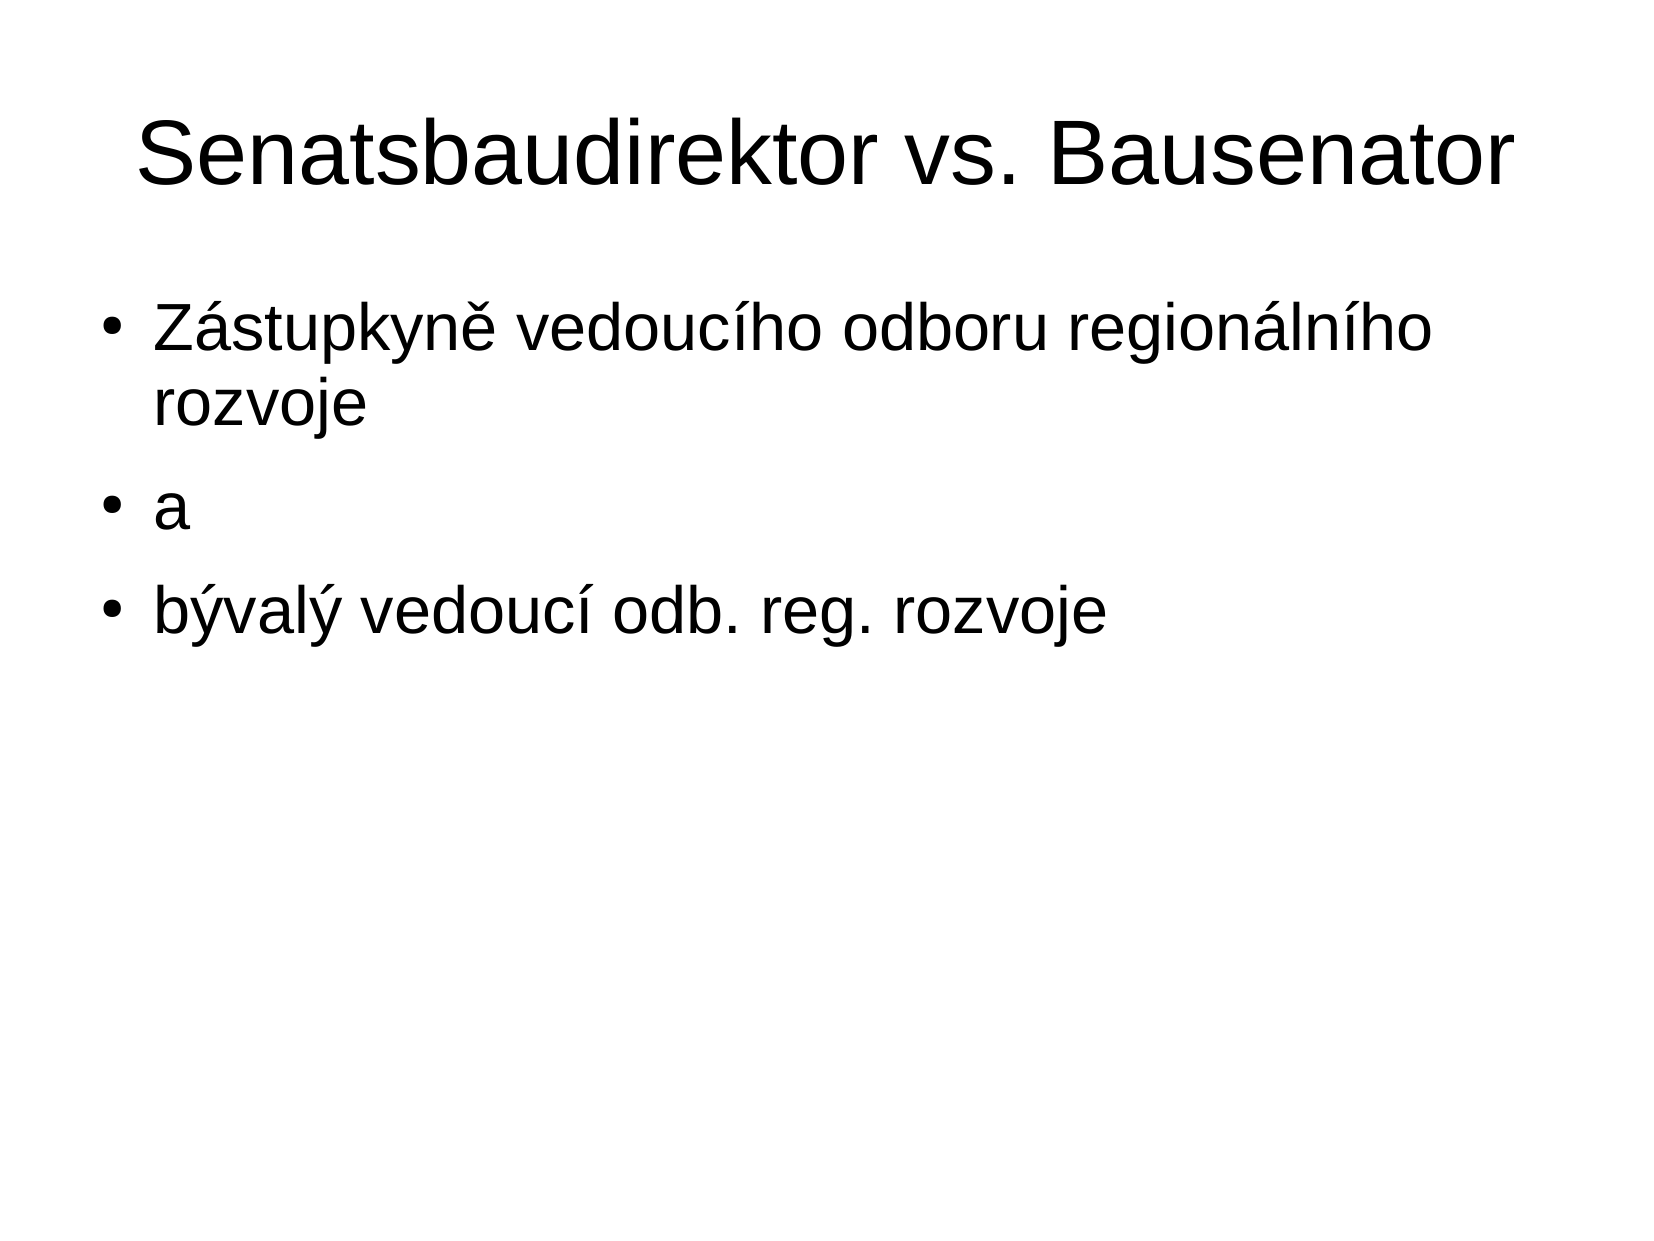

# Senatsbaudirektor vs. Bausenator
Zástupkyně vedoucího odboru regionálního rozvoje
a
bývalý vedoucí odb. reg. rozvoje